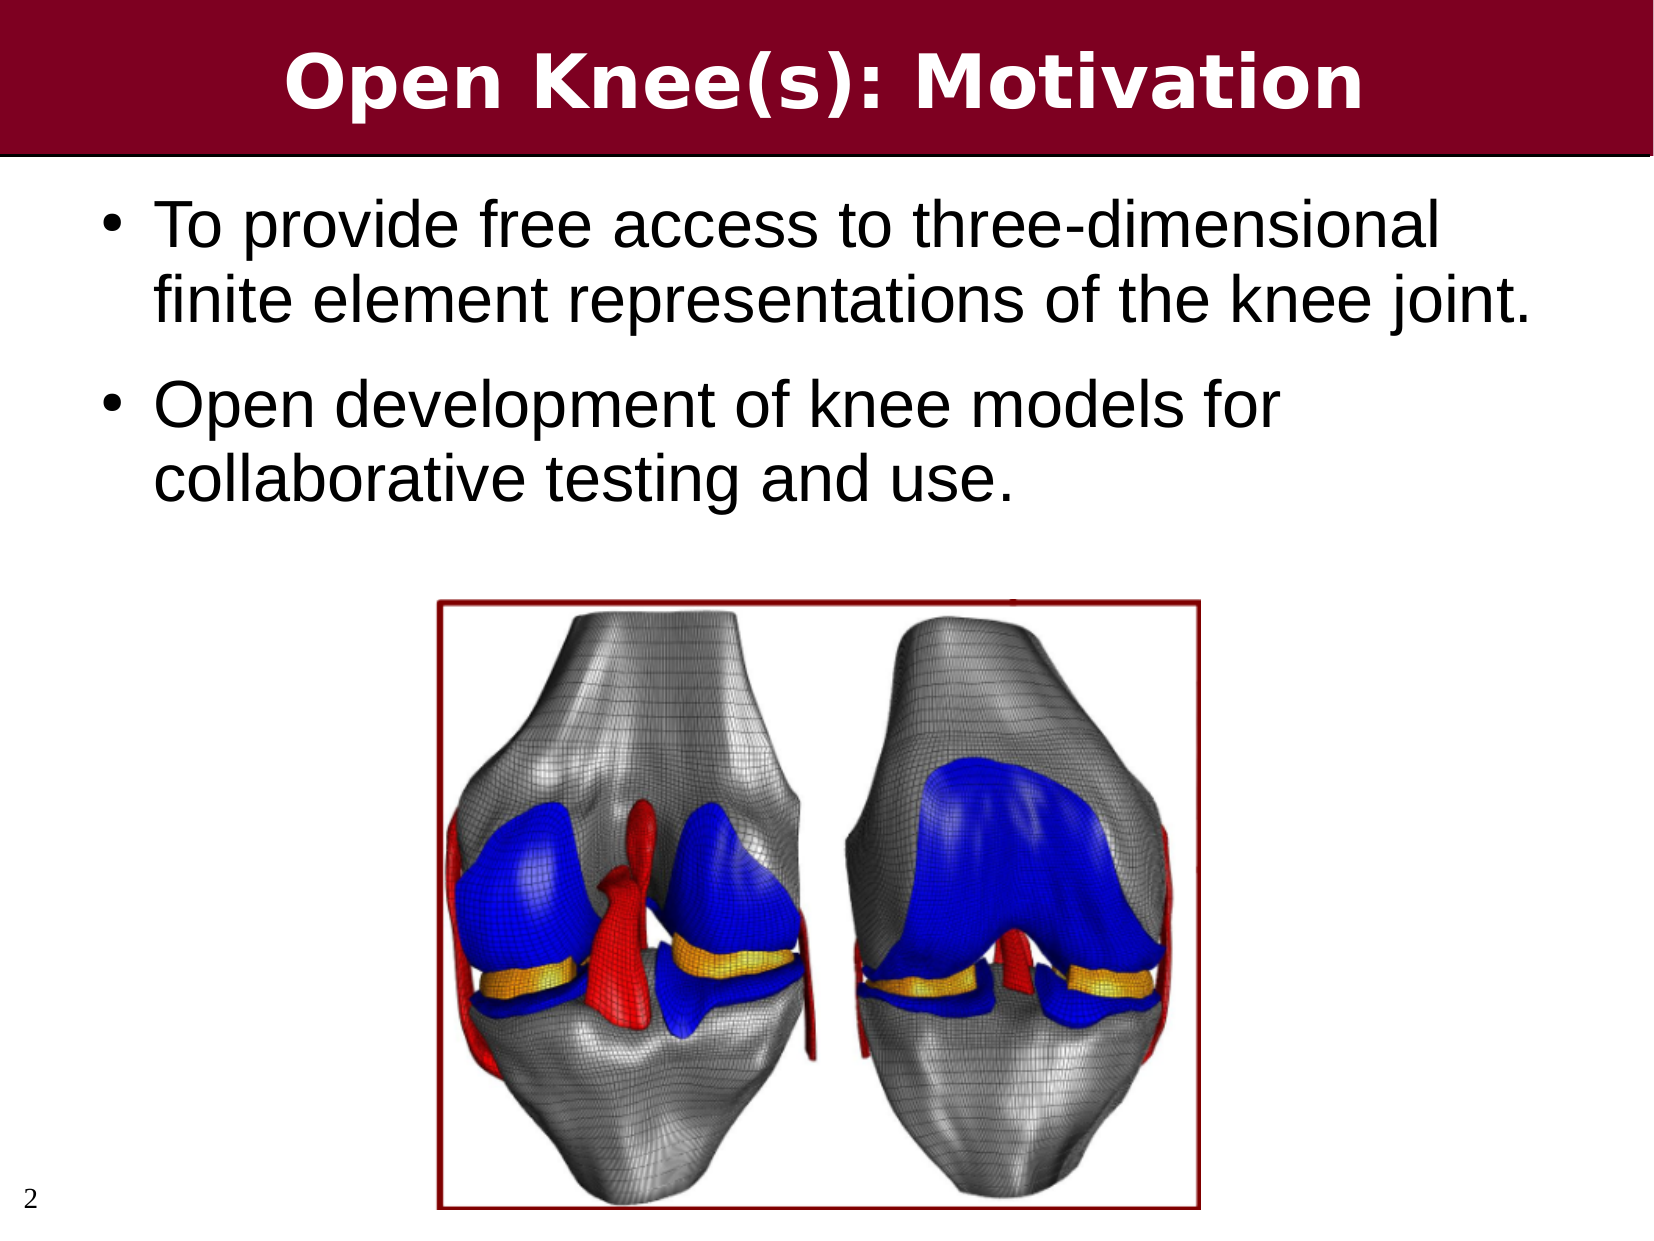

Open Knee(s): Motivation
# To provide free access to three-dimensional finite element representations of the knee joint.
Open development of knee models for collaborative testing and use.